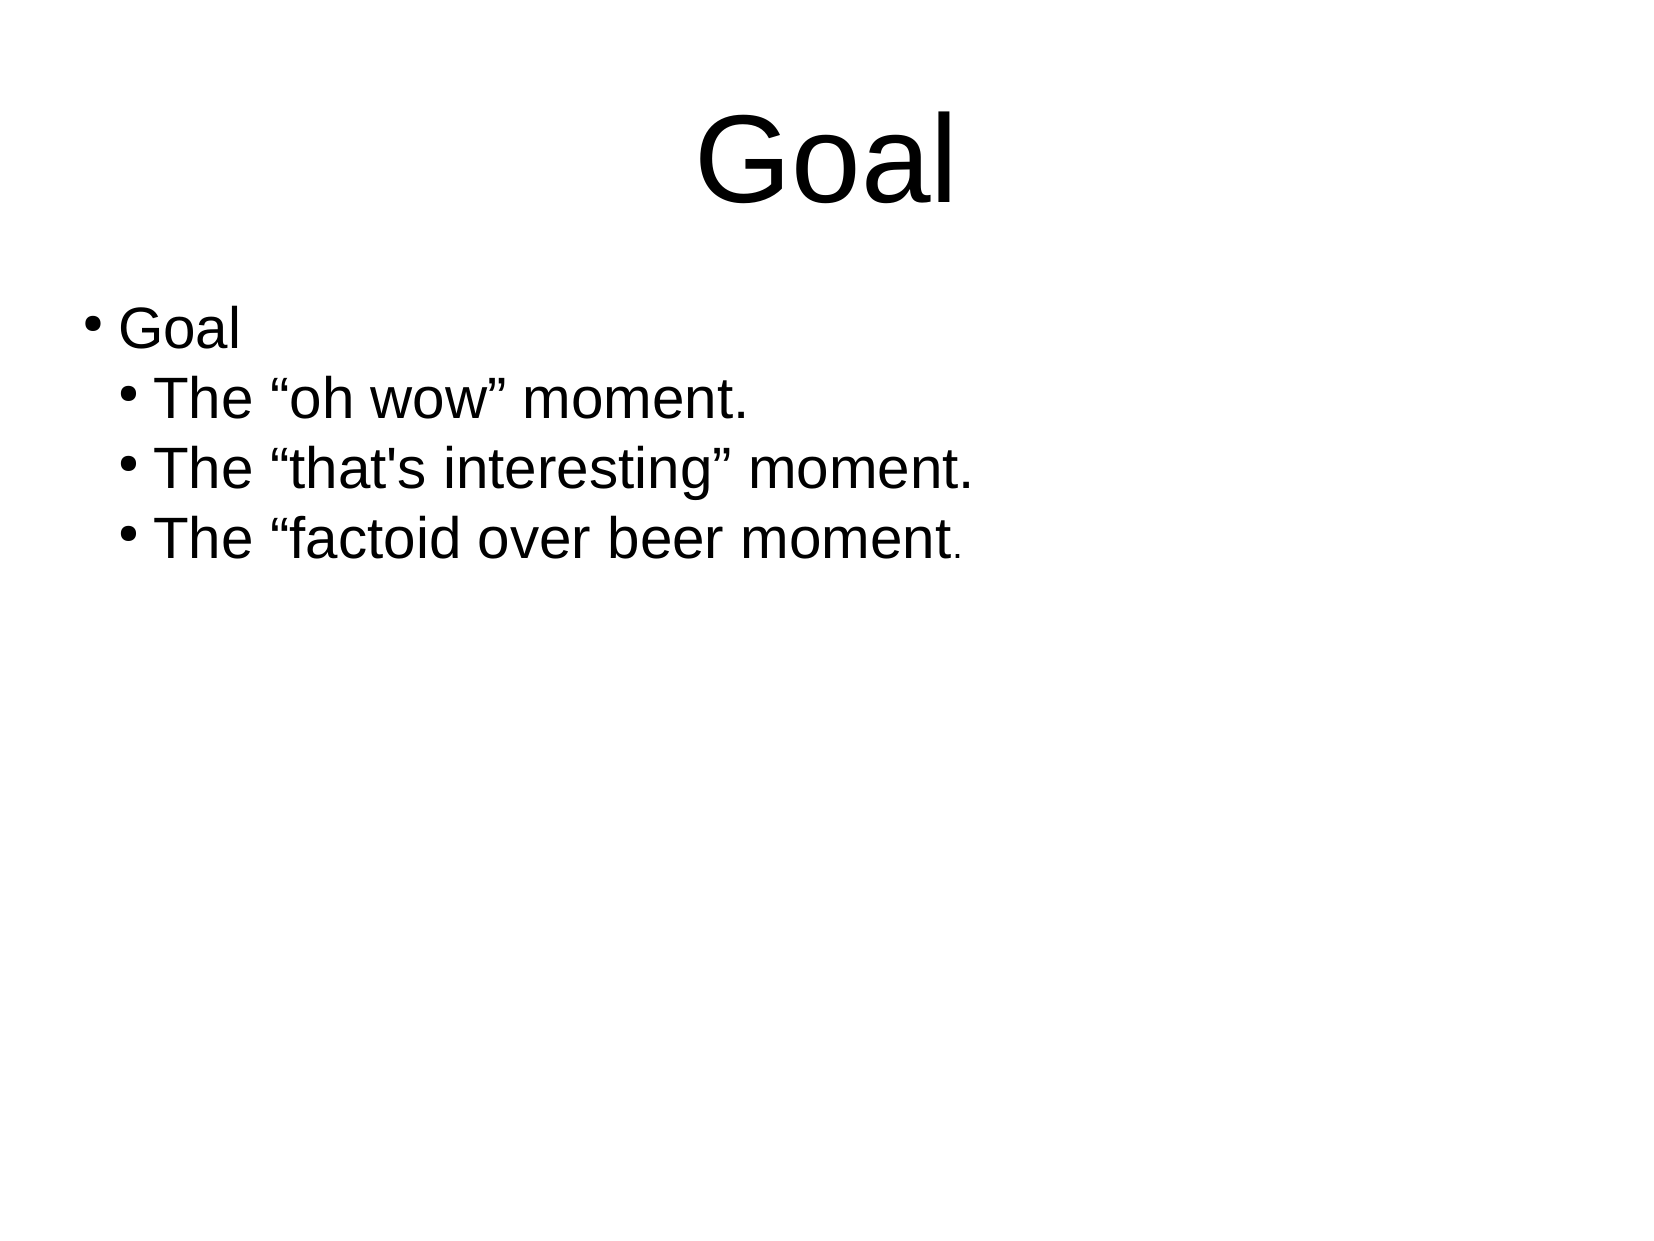

Goal
Goal
The “oh wow” moment.
The “that's interesting” moment.
The “factoid over beer moment.